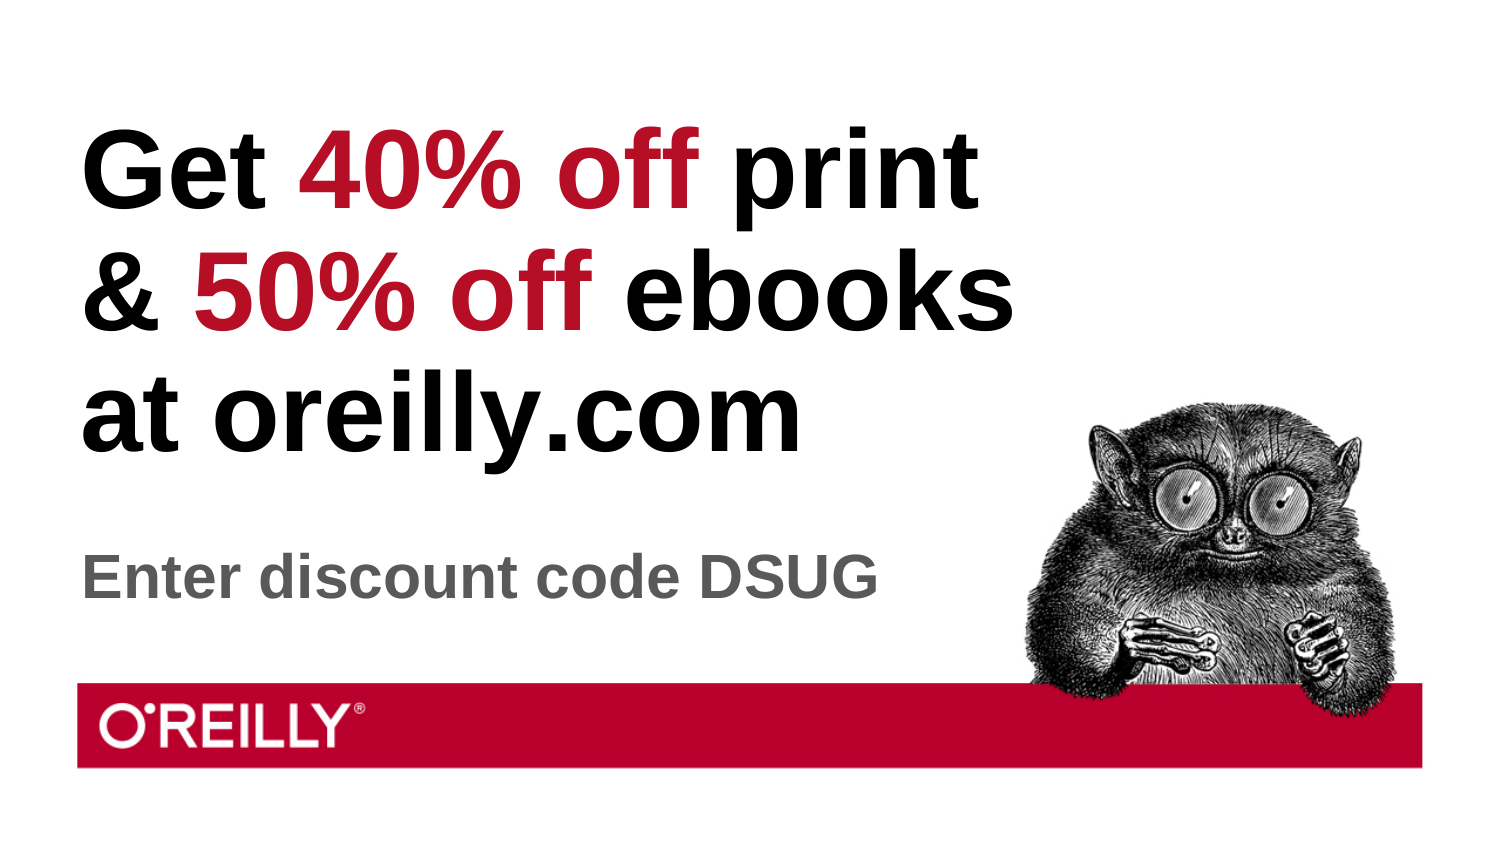

# Get 40% off print & 50% off ebooks at oreilly.com
Enter discount code DSUG